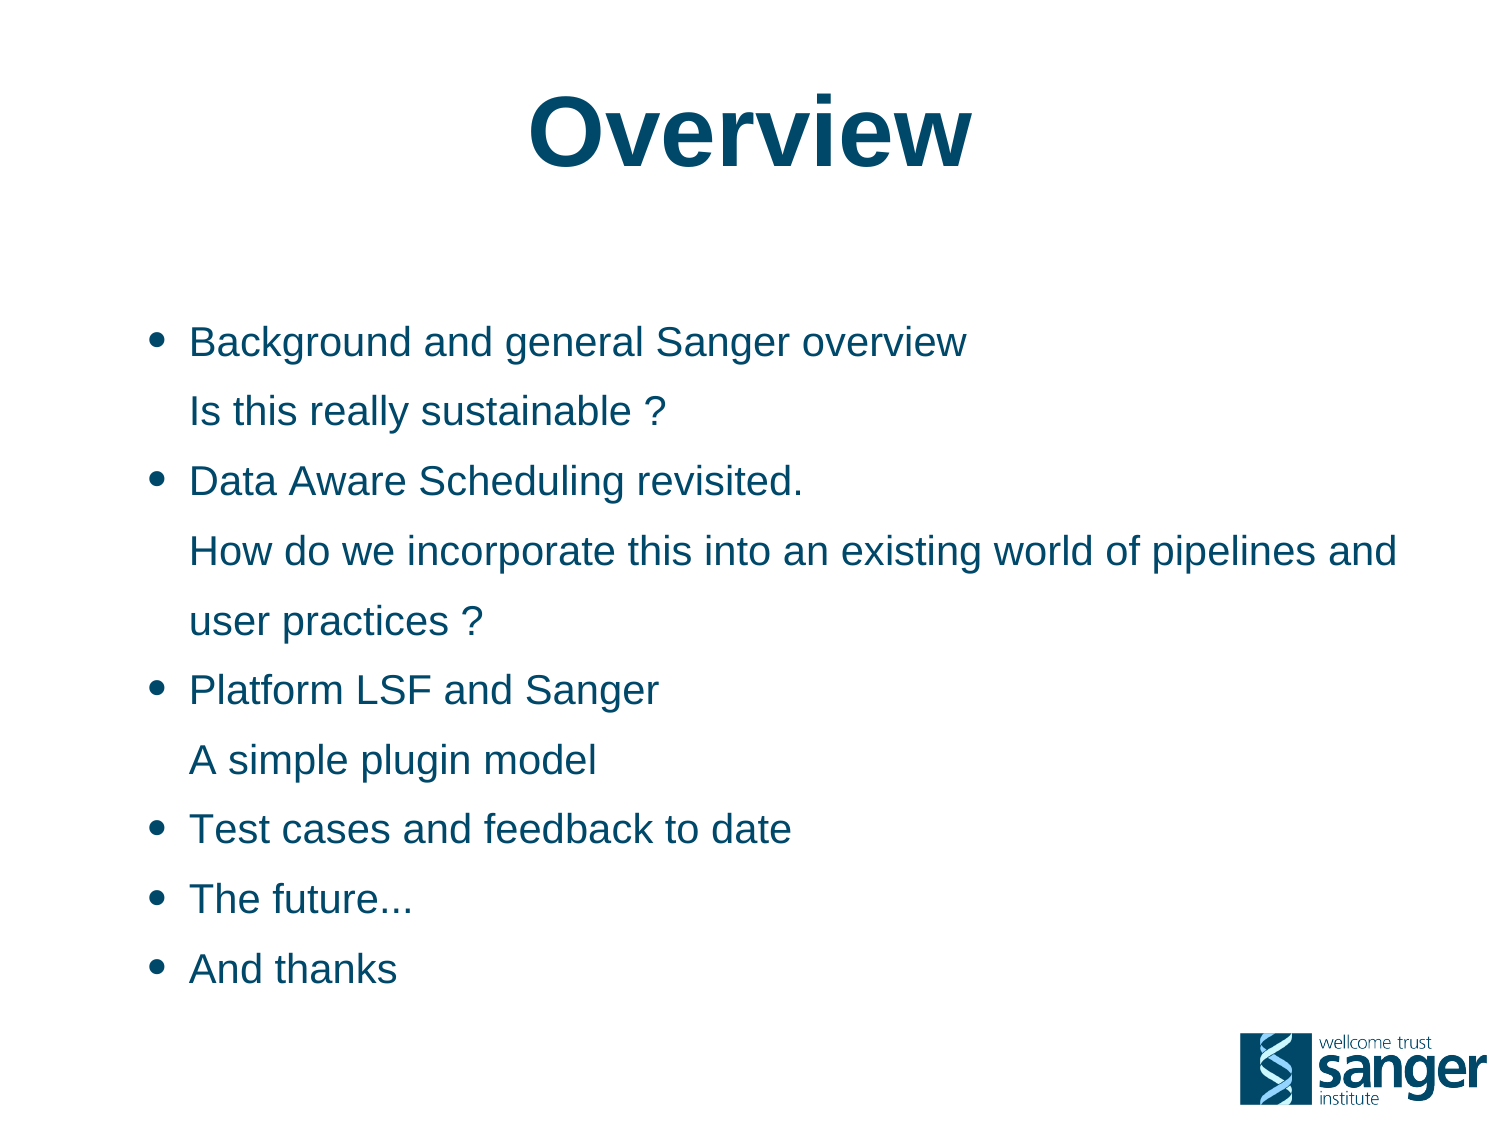

# Overview
Background and general Sanger overview
Is this really sustainable ?
Data Aware Scheduling revisited.
How do we incorporate this into an existing world of pipelines and user practices ?
Platform LSF and Sanger
A simple plugin model
Test cases and feedback to date
The future...
And thanks